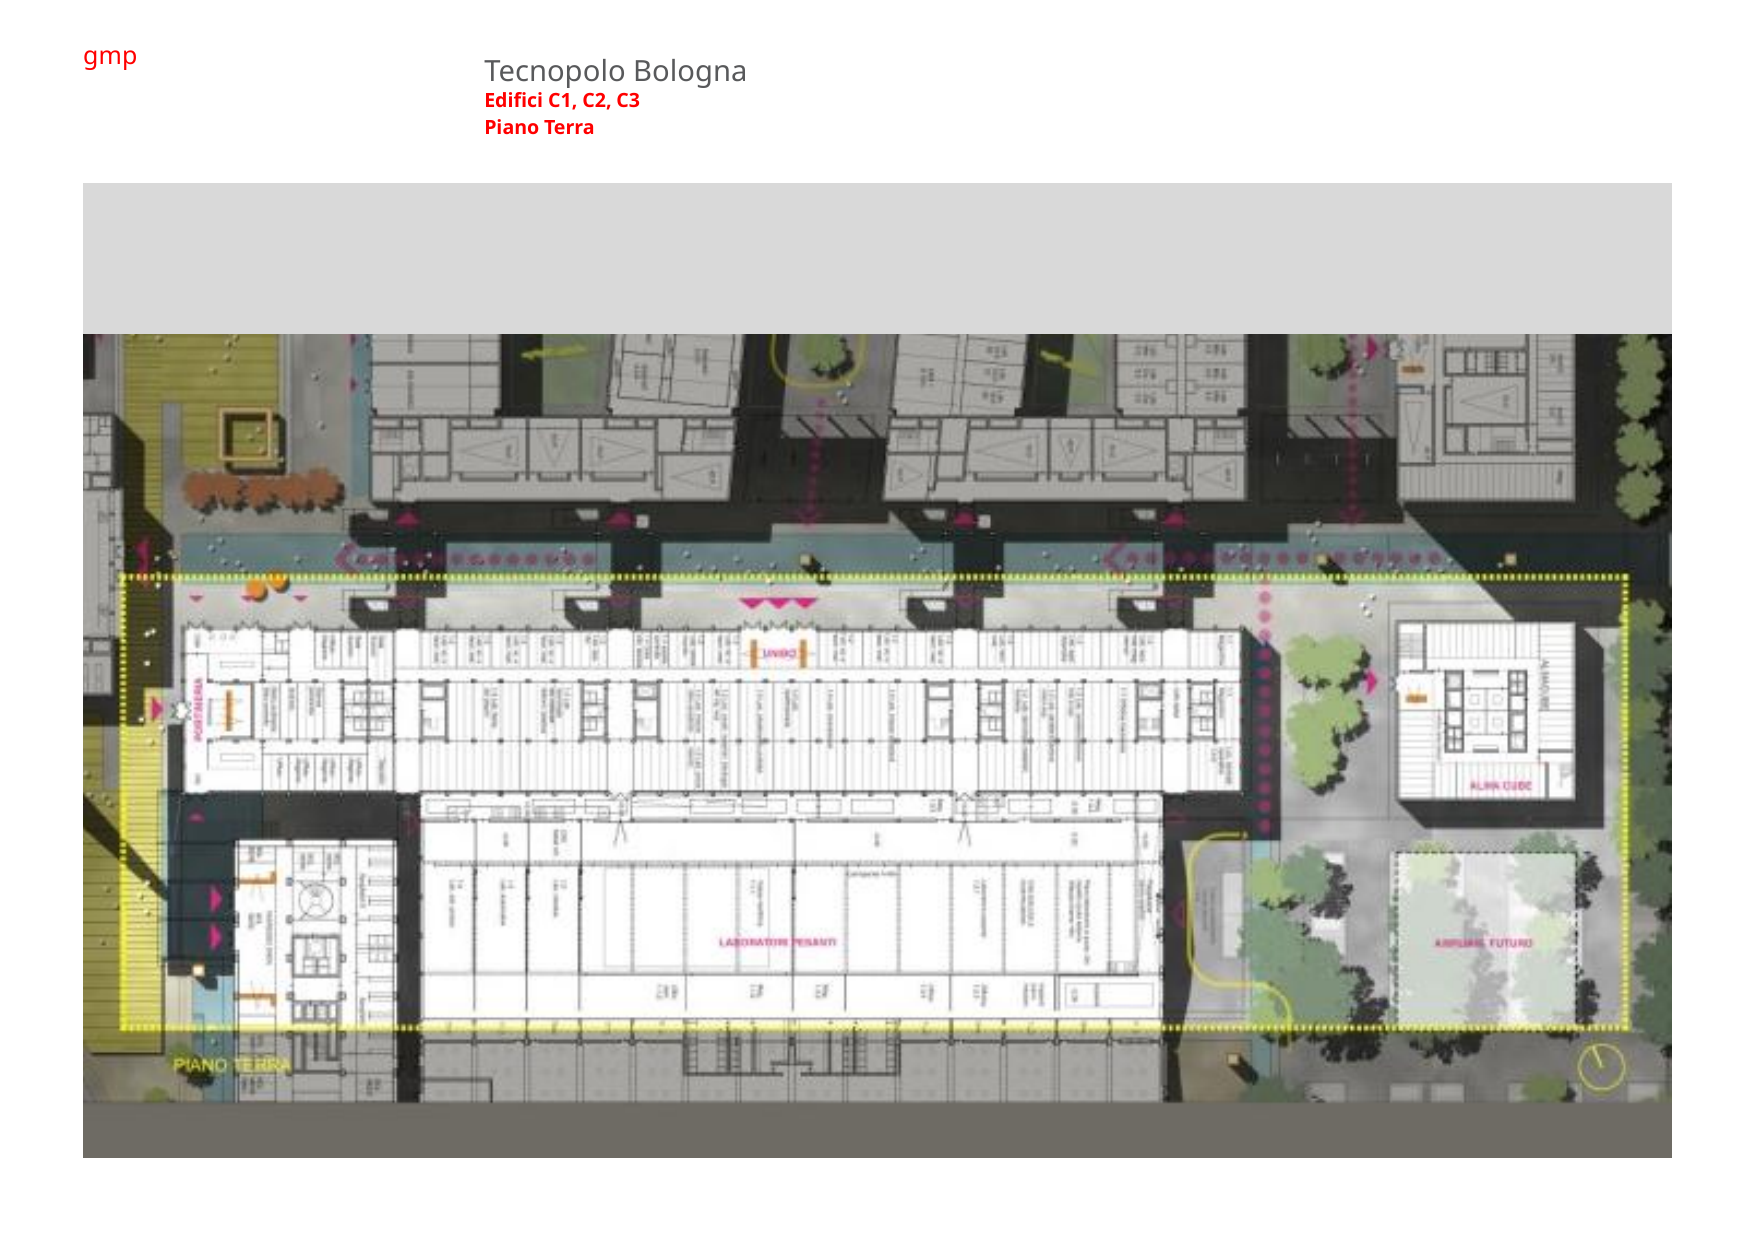

# Edifici C1, C2, C3
Piano Terra